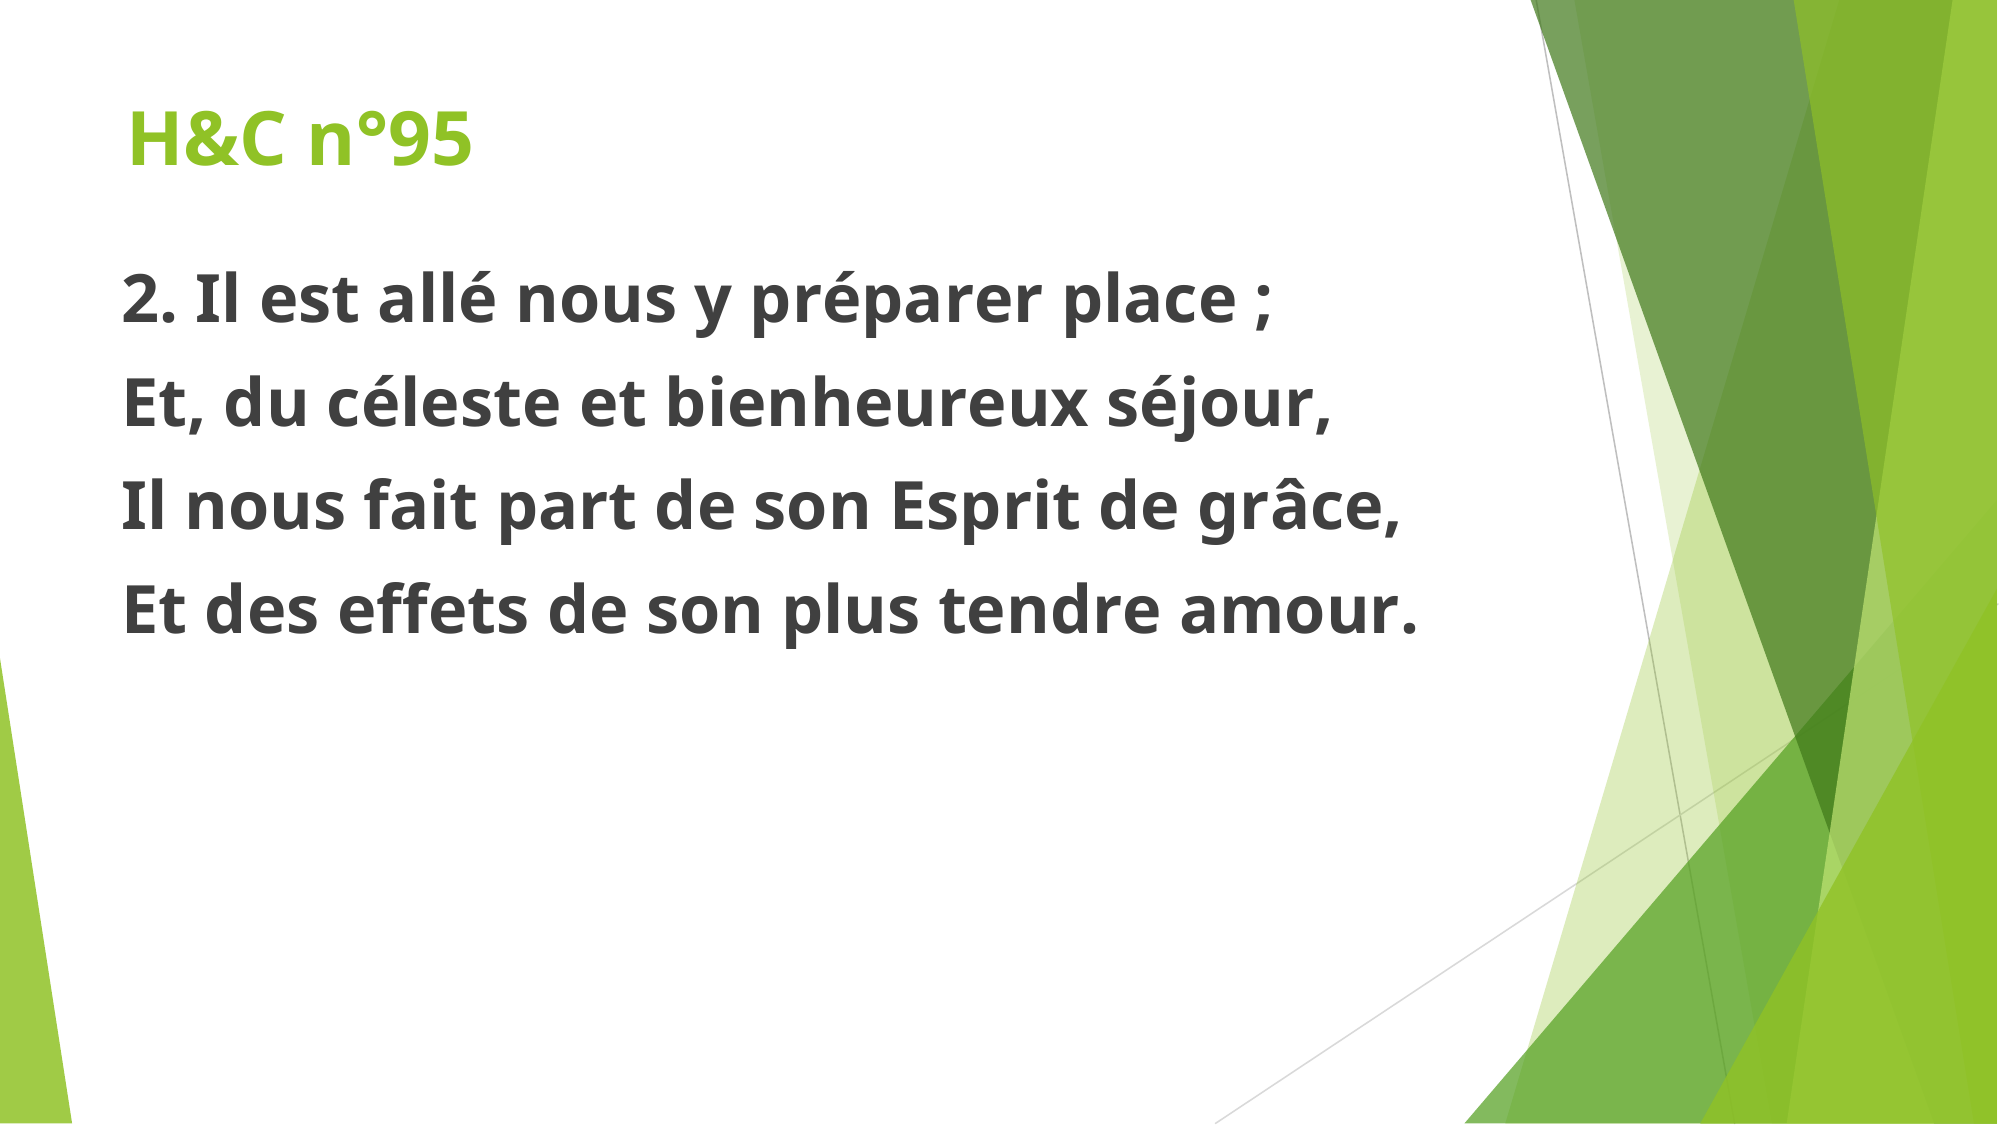

H&C n°95
2. Il est allé nous y préparer place ;
Et, du céleste et bienheureux séjour,
Il nous fait part de son Esprit de grâce,
Et des effets de son plus tendre amour.